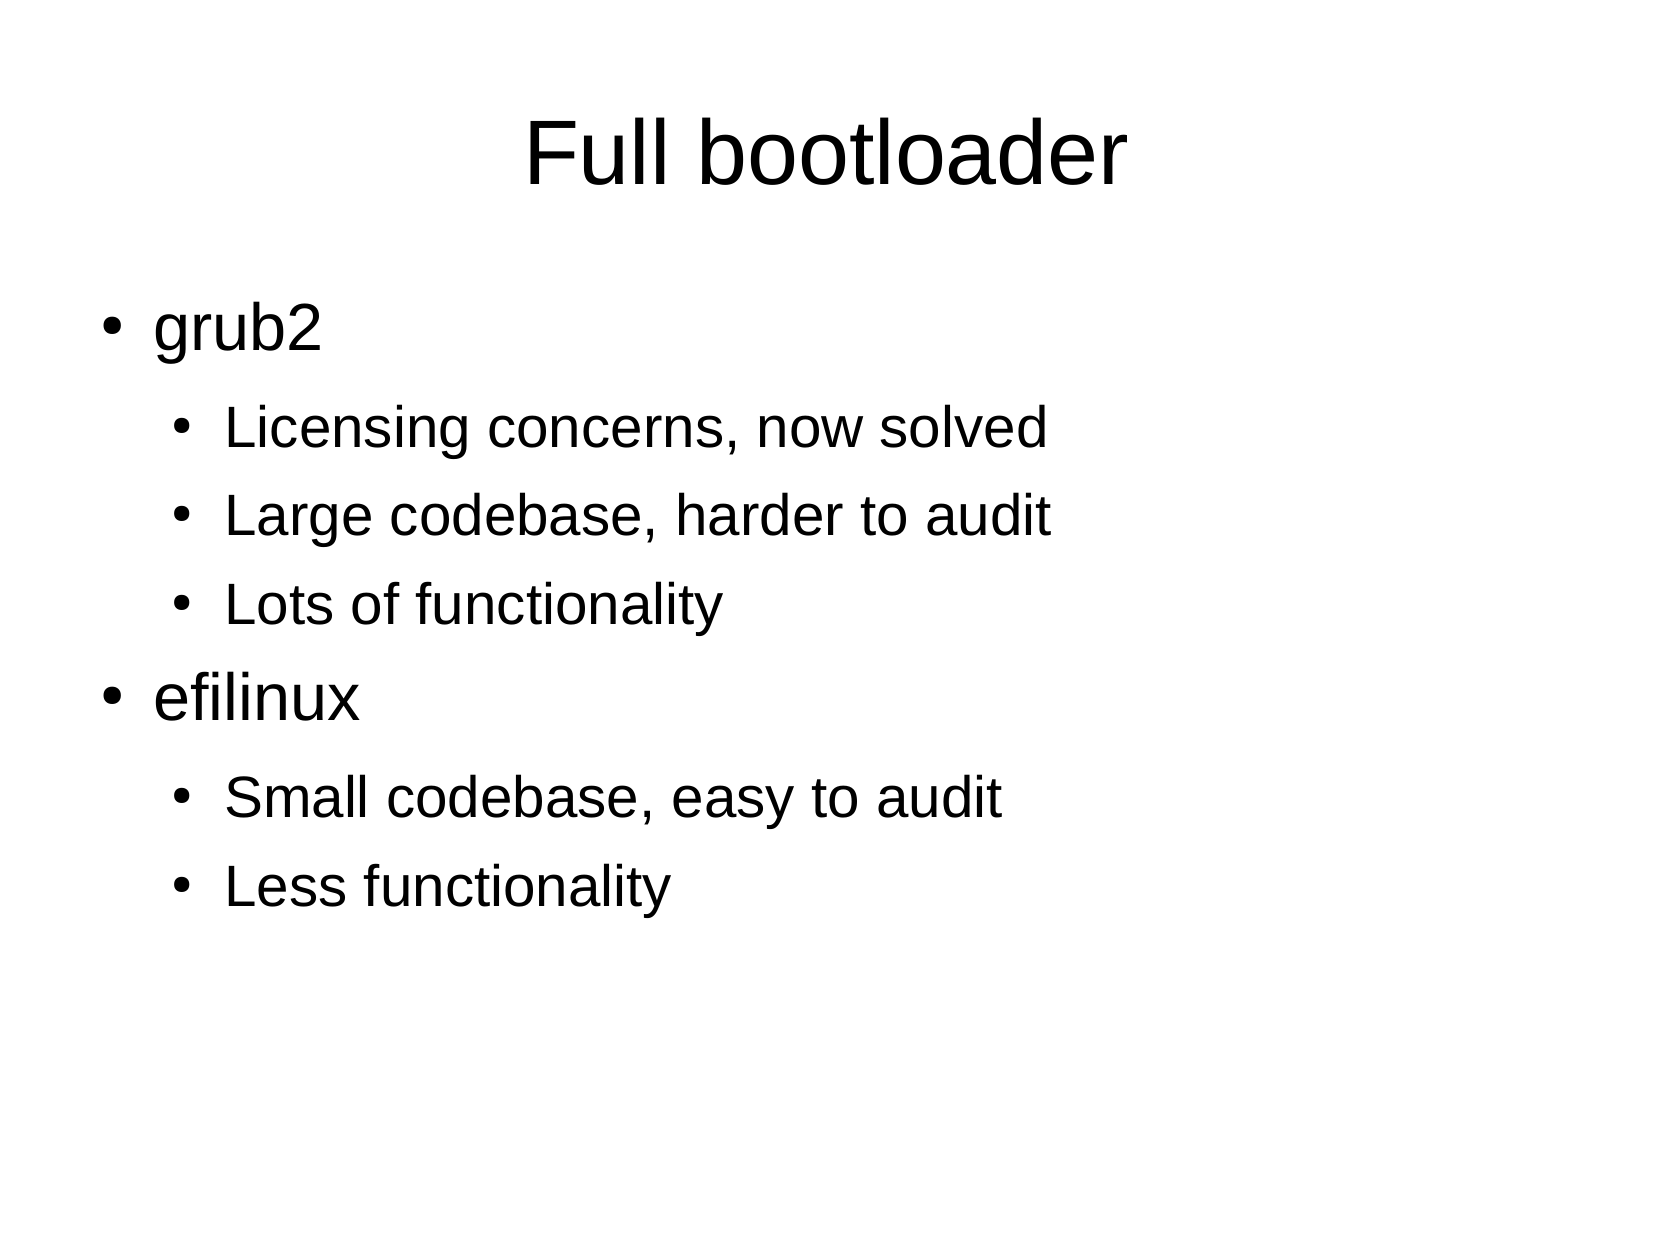

# Full bootloader
grub2
Licensing concerns, now solved
Large codebase, harder to audit
Lots of functionality
efilinux
Small codebase, easy to audit
Less functionality